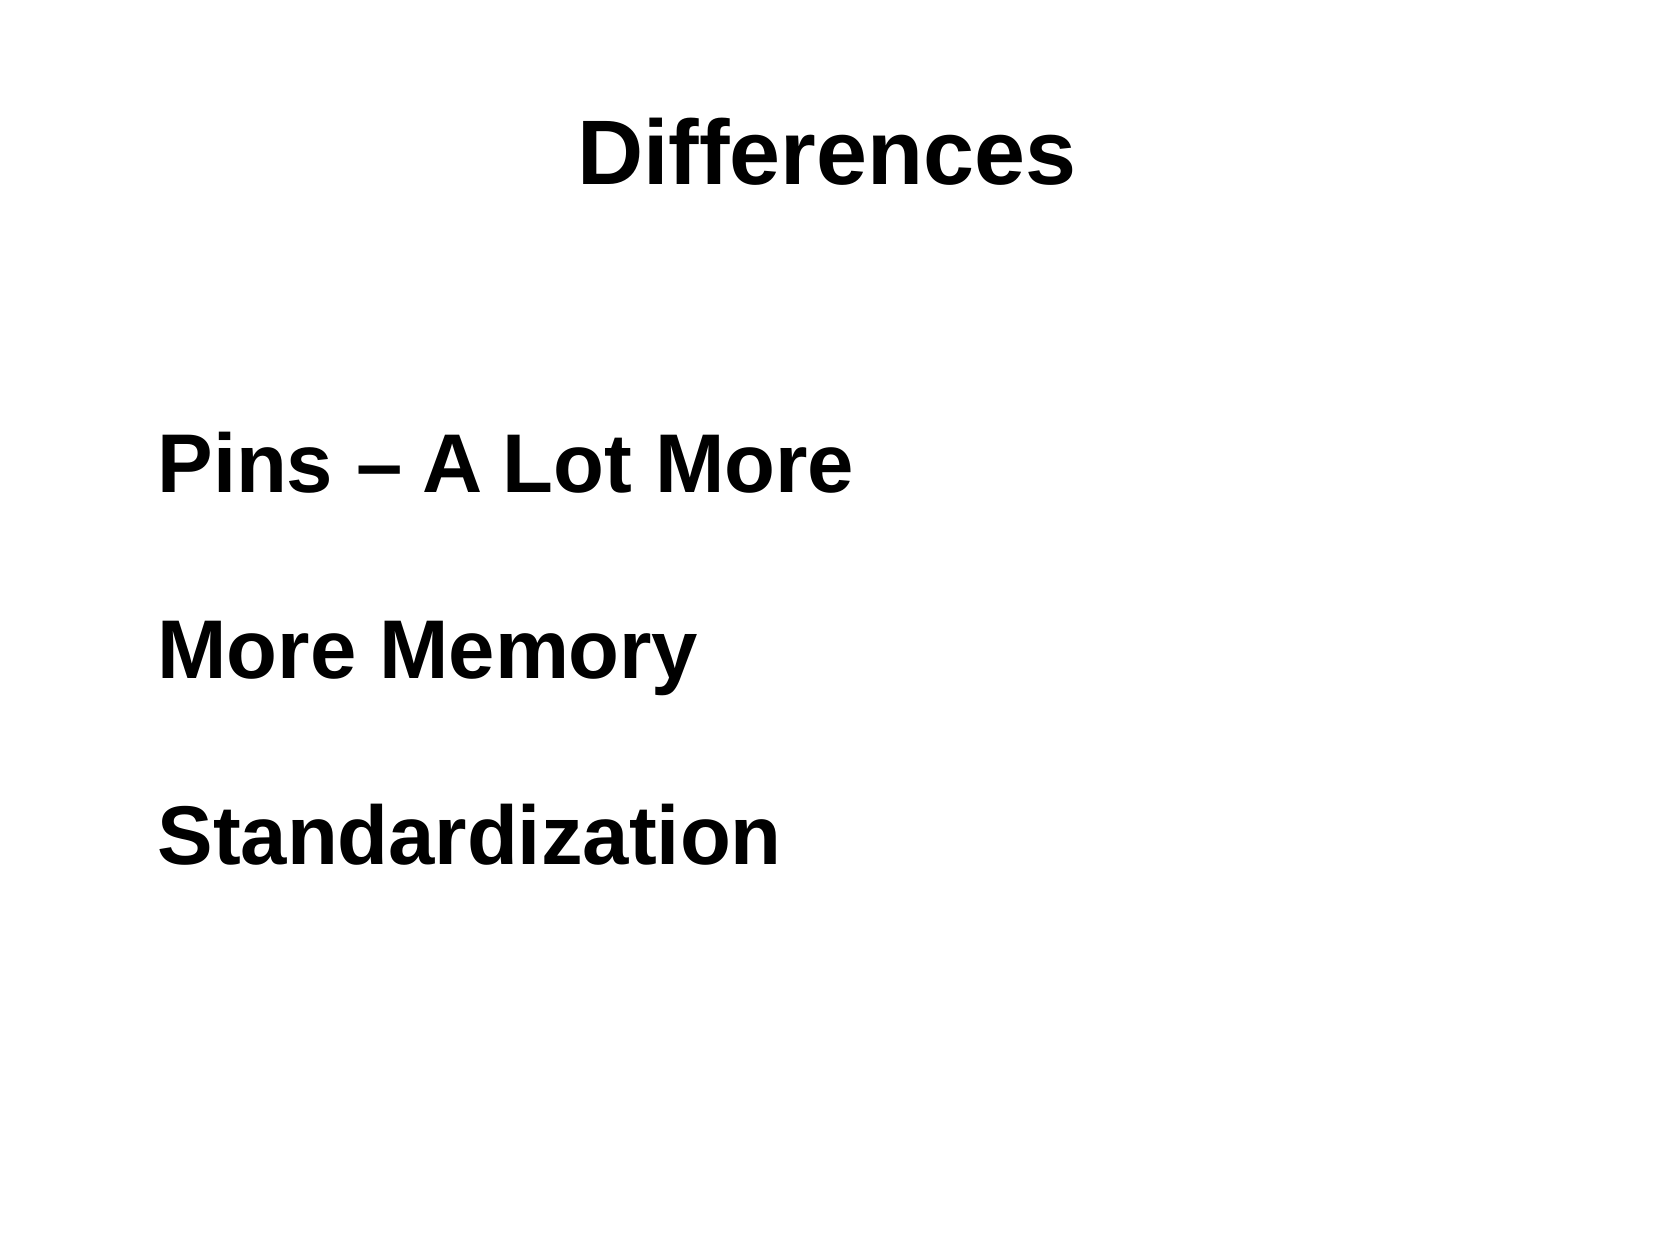

# Differences
	Pins – A Lot More
	More Memory
	Standardization